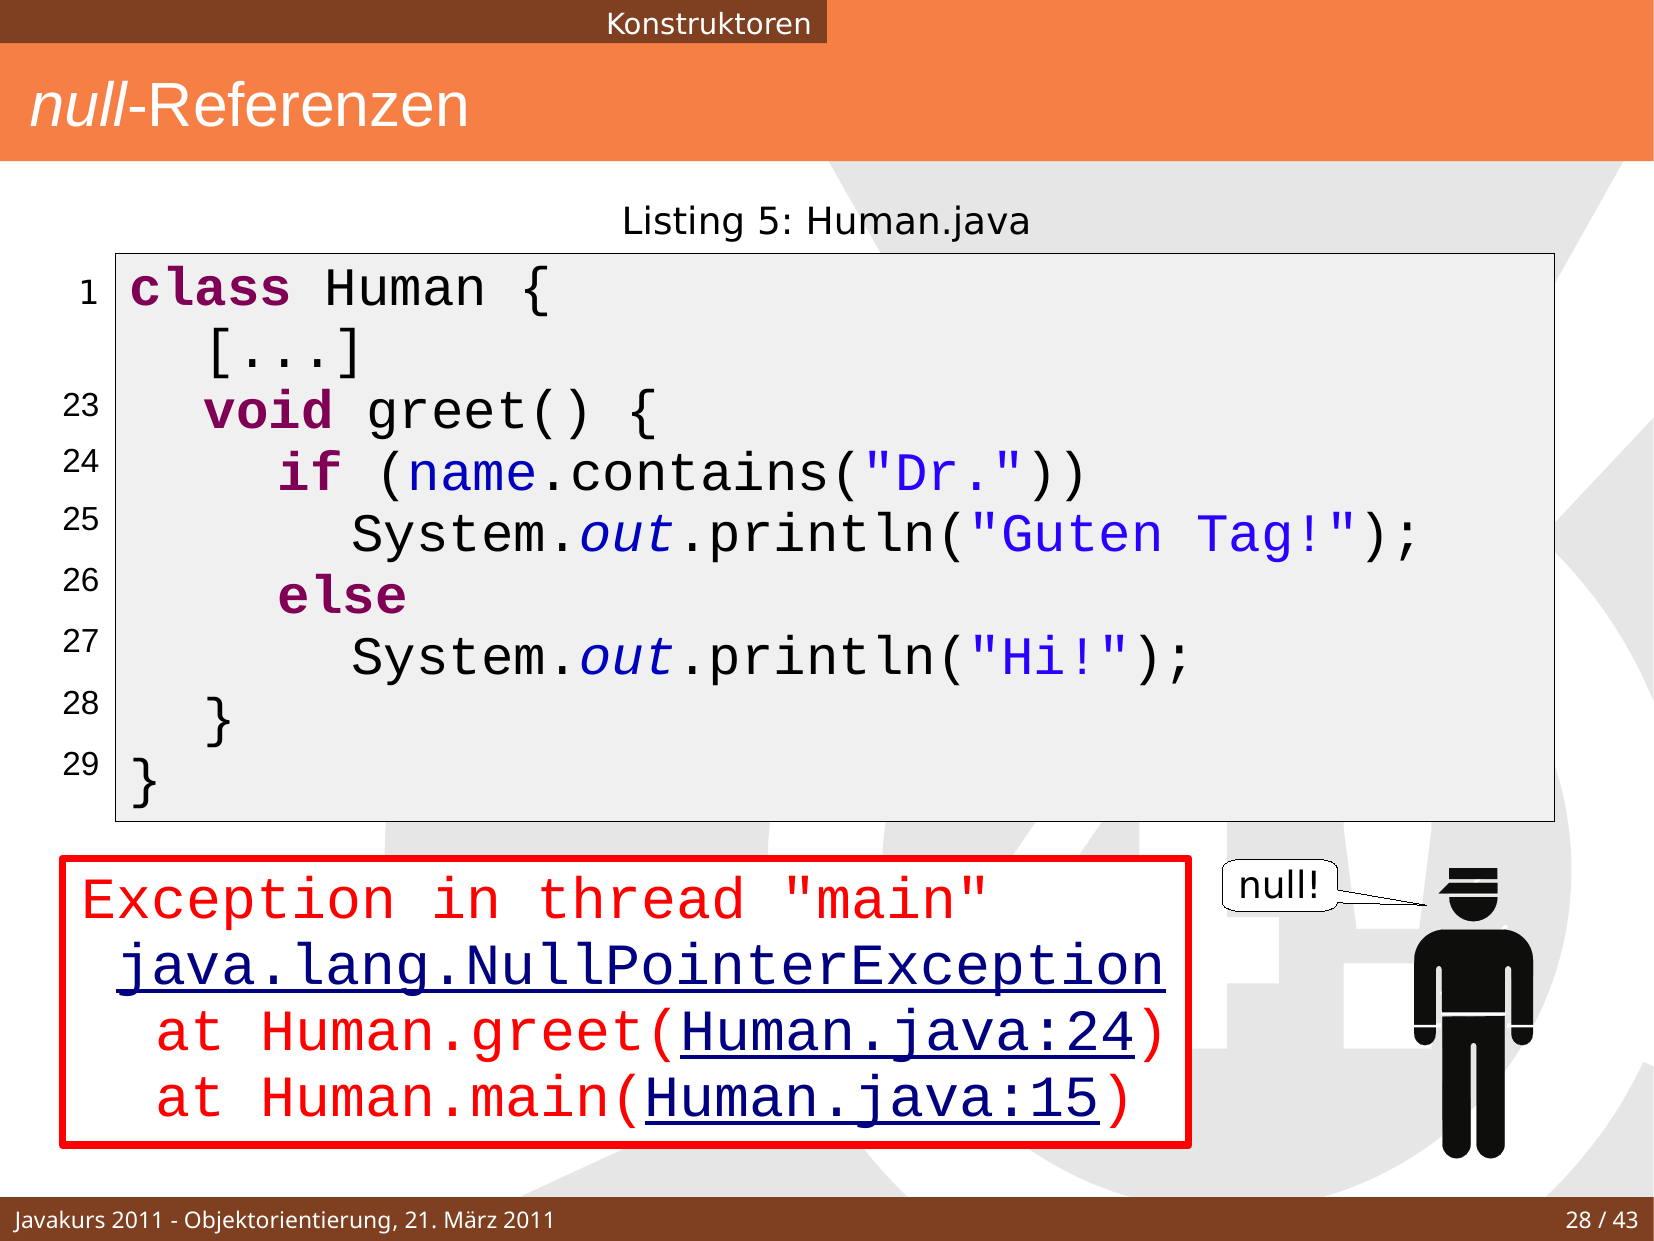

Konstruktoren
# null-Referenzen
Listing 5: Human.java
class Human {
	[...]
	void greet() {
		if (name.contains("Dr."))
			System.out.println("Guten Tag!");
		else
			System.out.println("Hi!");
	}
}
| 1 |
| --- |
| |
| 23 |
| 24 |
| 25 |
| 26 |
| 27 |
| 28 |
| 29 |
Exception in thread "main"
 java.lang.NullPointerException
	at Human.greet(Human.java:24)
	at Human.main(Human.java:15)
hi?
null!
Human someone = new Human();
someone.greet();